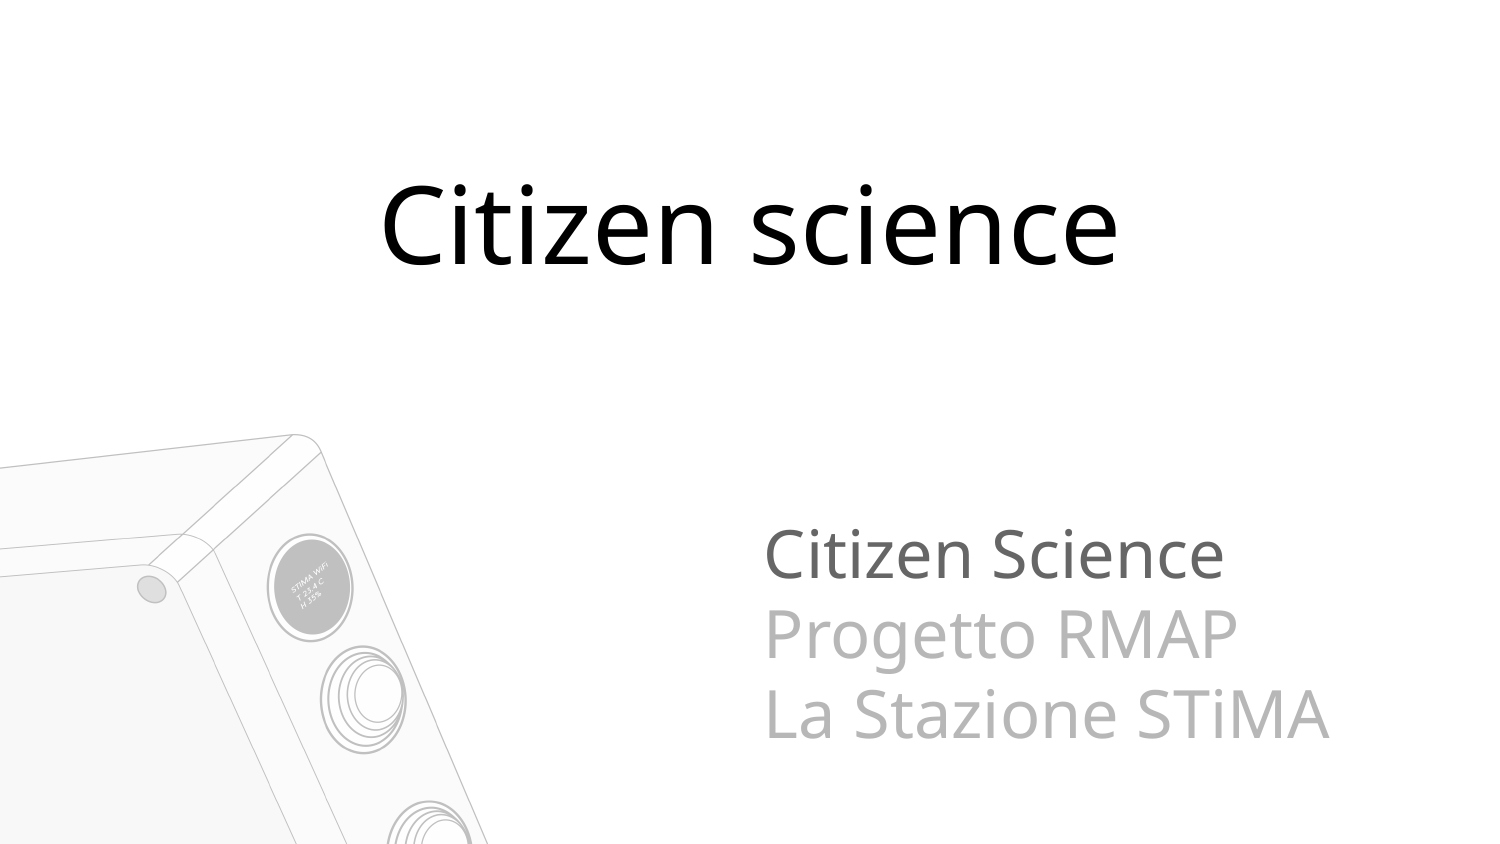

# Citizen science
Citizen Science
Progetto RMAP
La Stazione STiMA